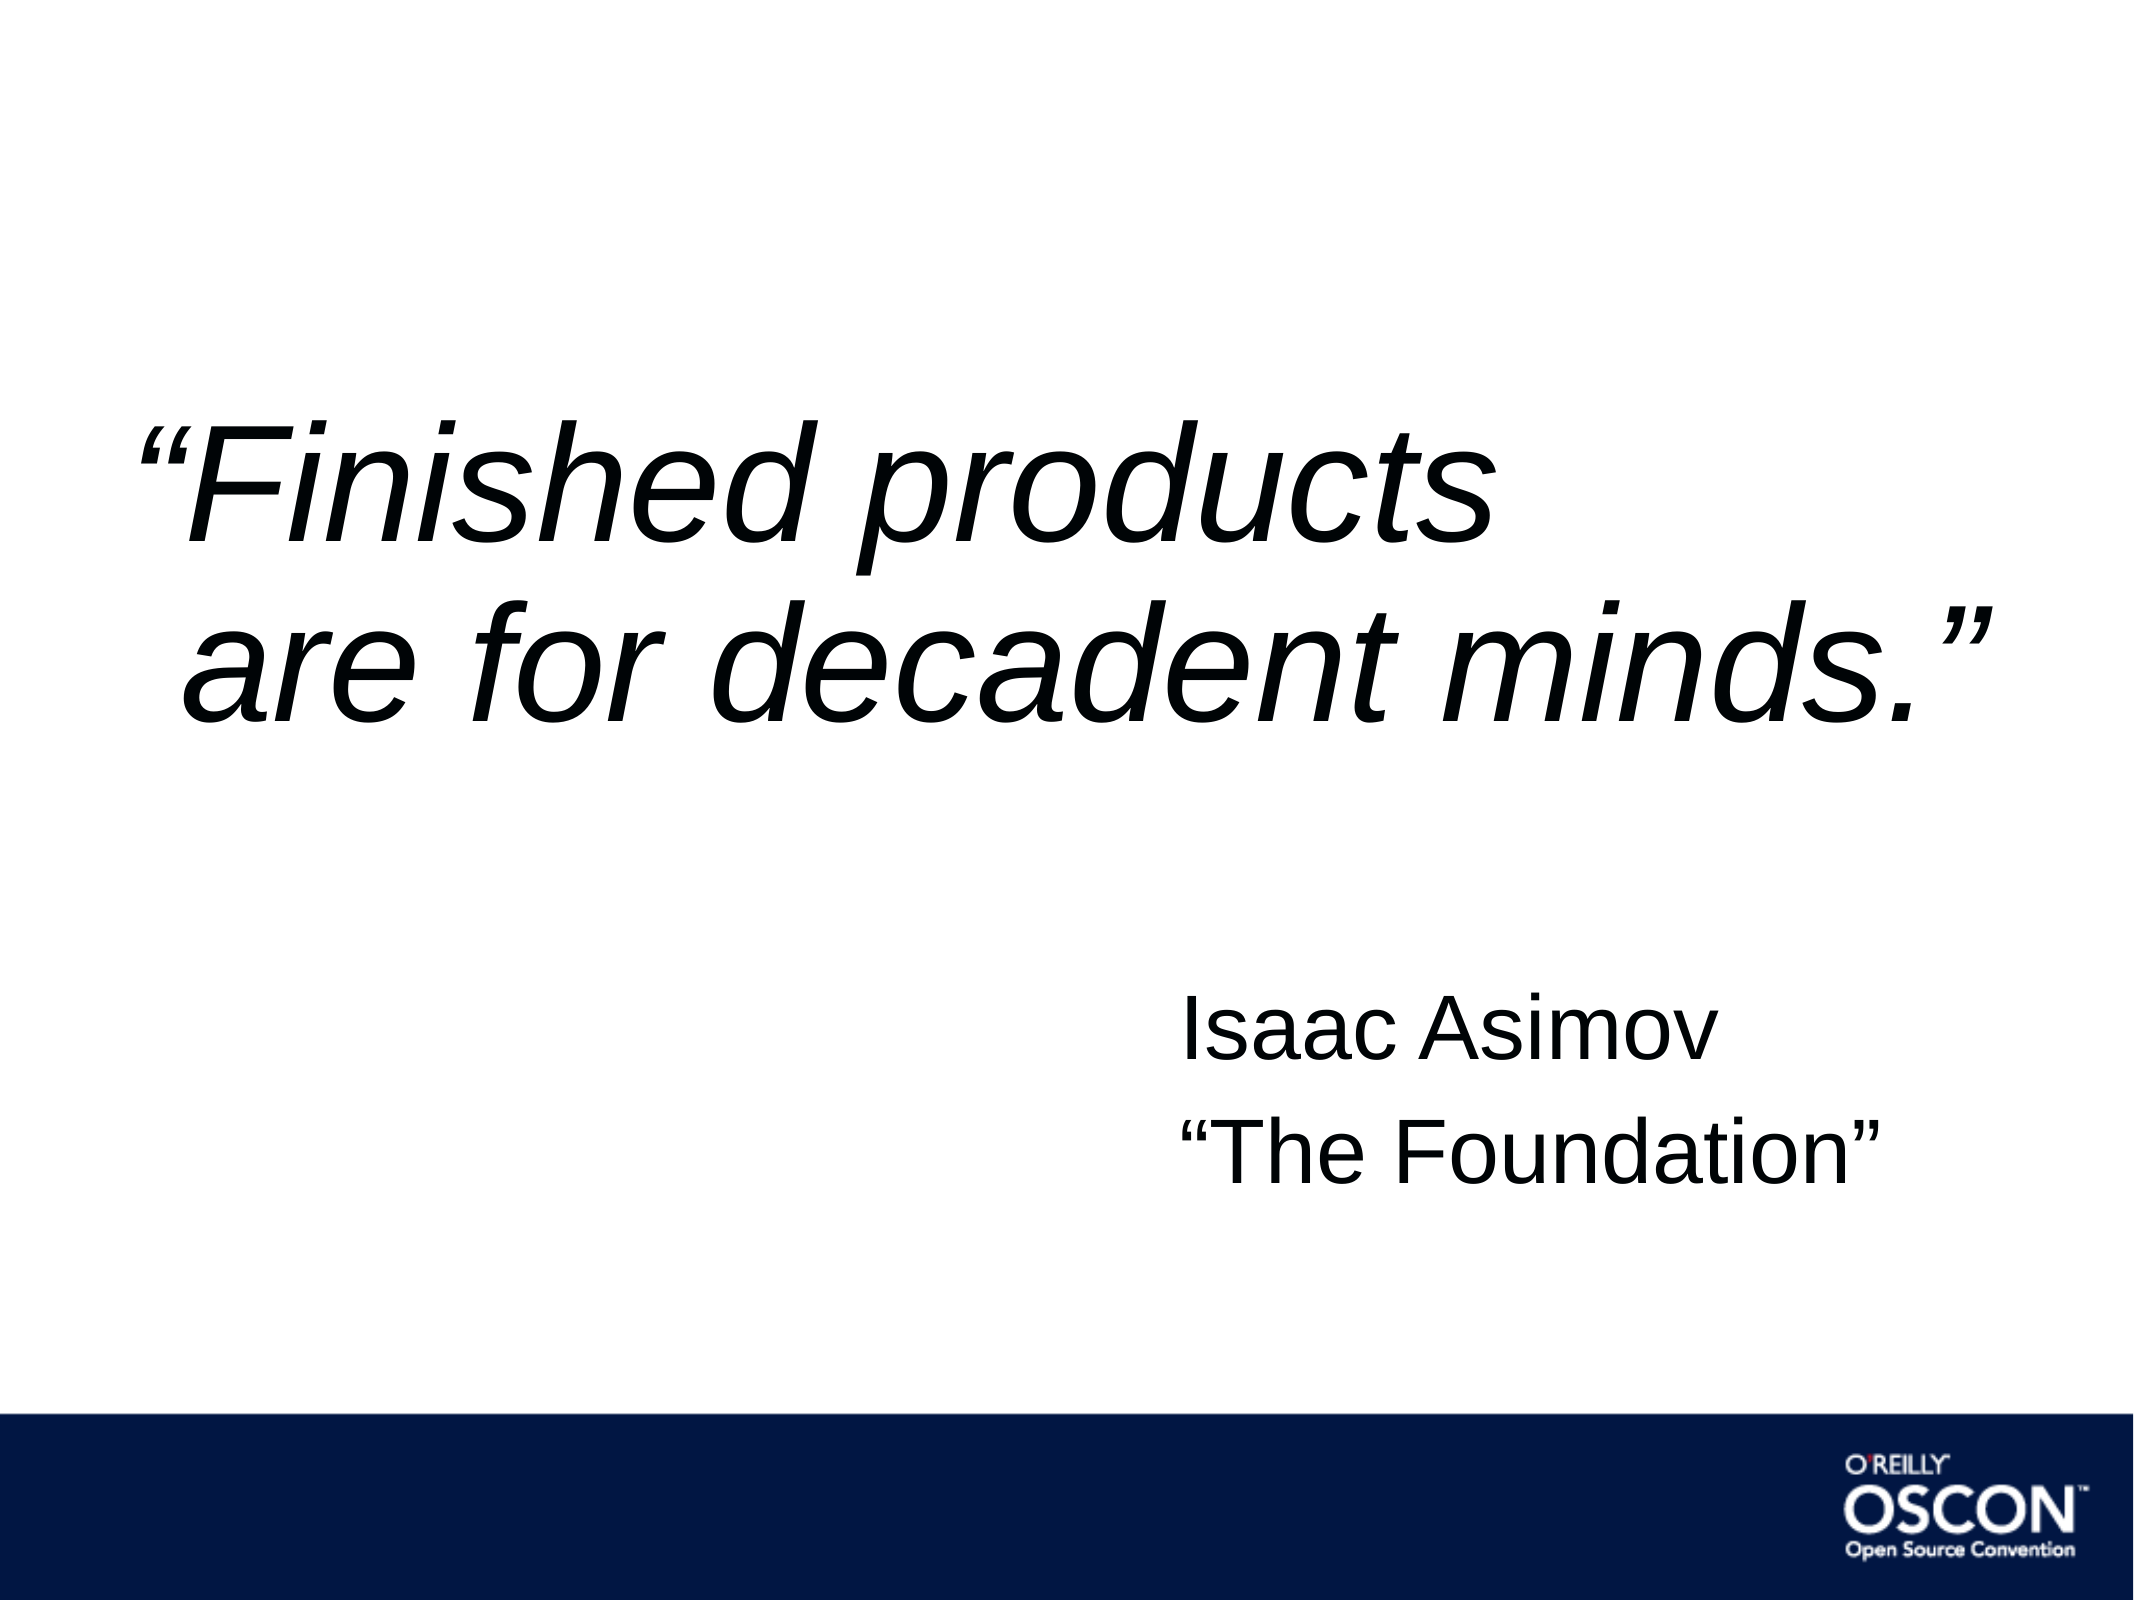

# “Finished products are for decadent minds.”
								Isaac Asimov
								“The Foundation”